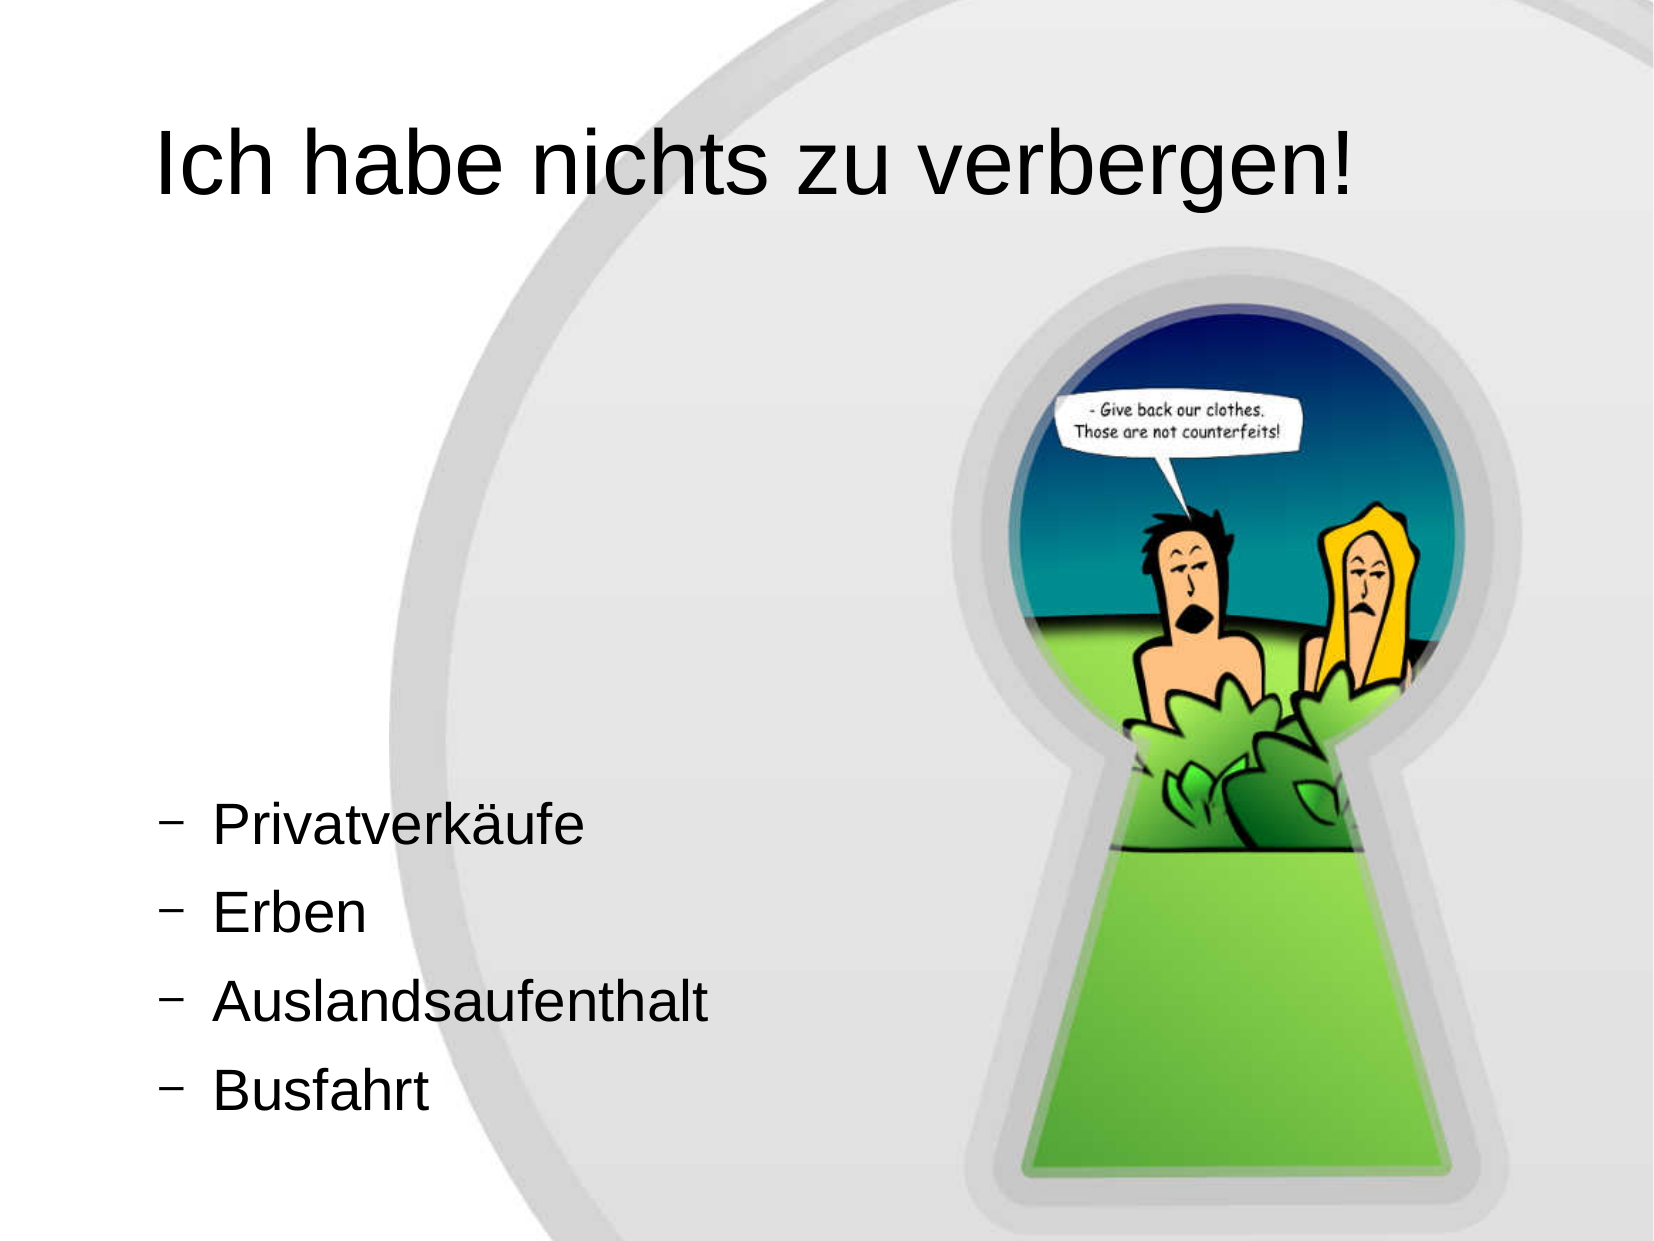

# Ich habe nichts zu verbergen!
Privatverkäufe
Erben
Auslandsaufenthalt
Busfahrt